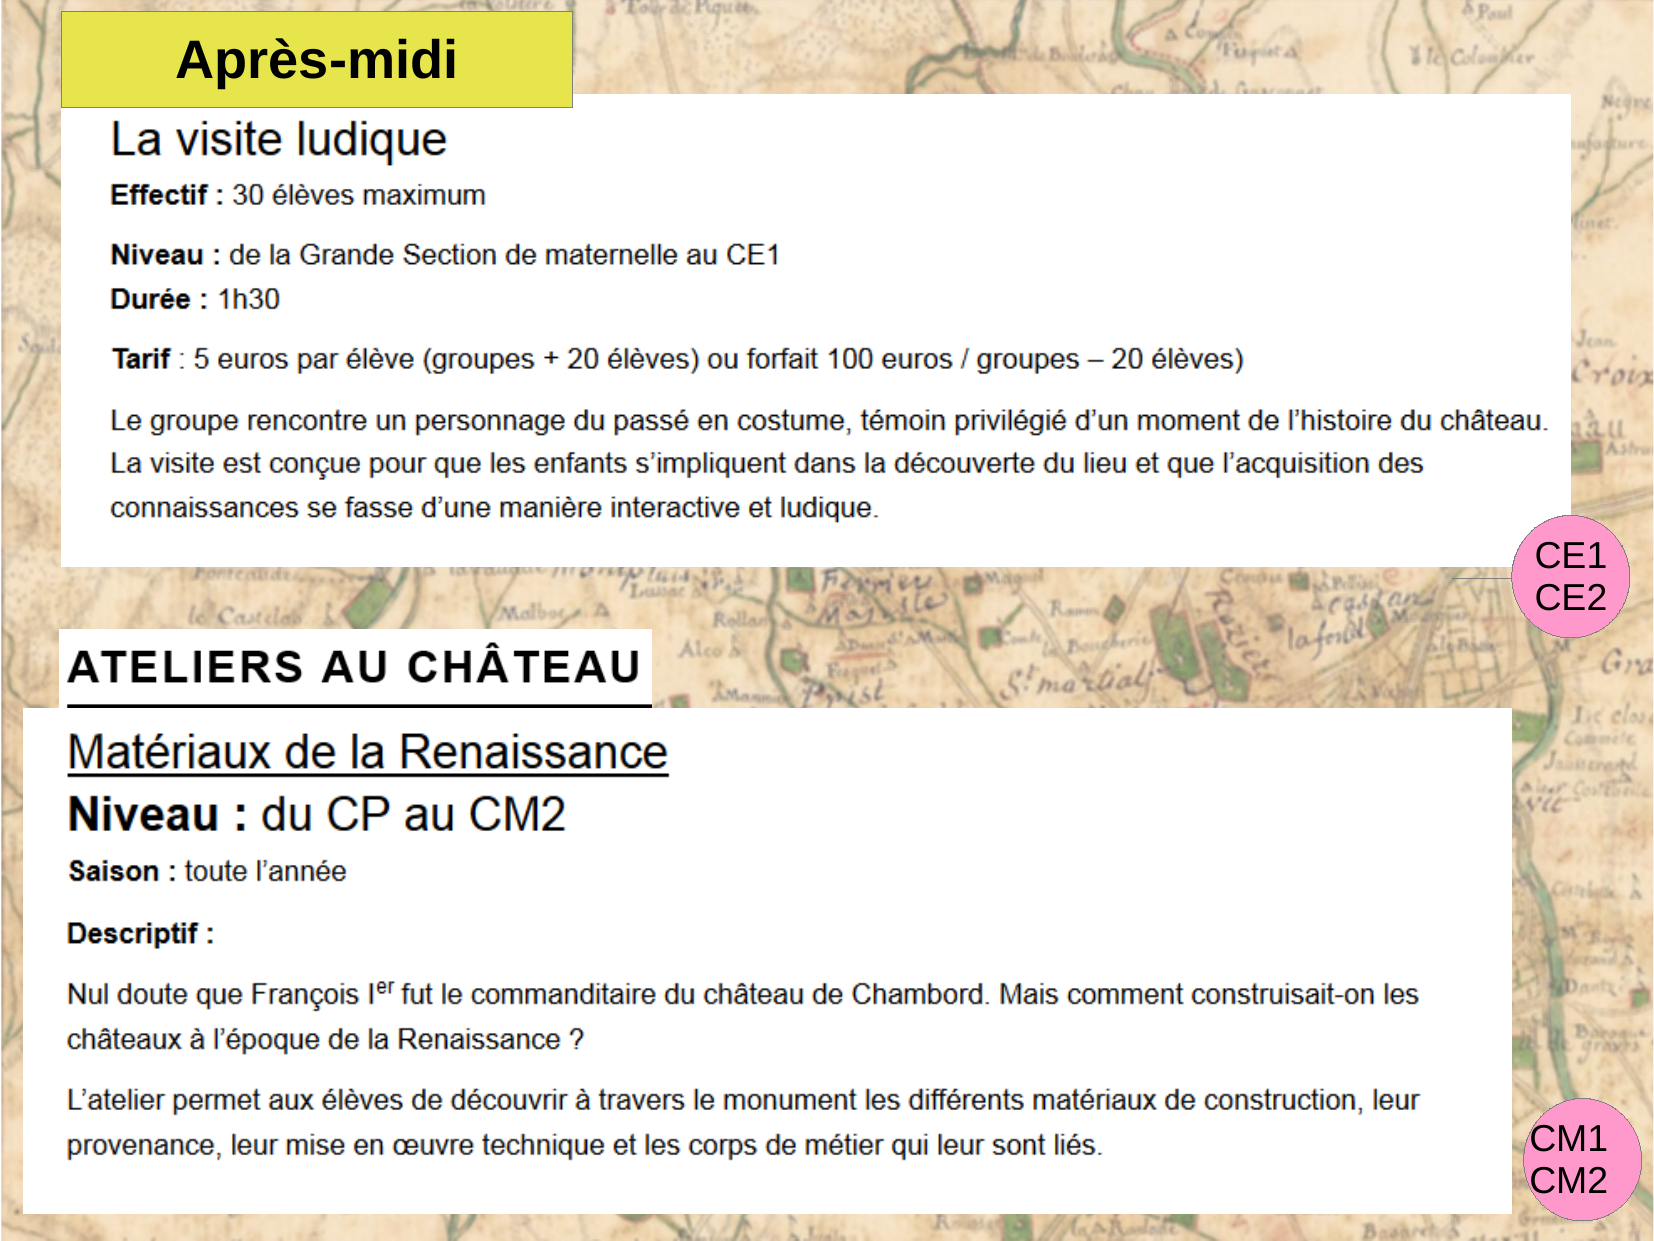

Après-midi
1
CE1
CE2
CE1
CE2
CE1
CE2
CM1
CM2